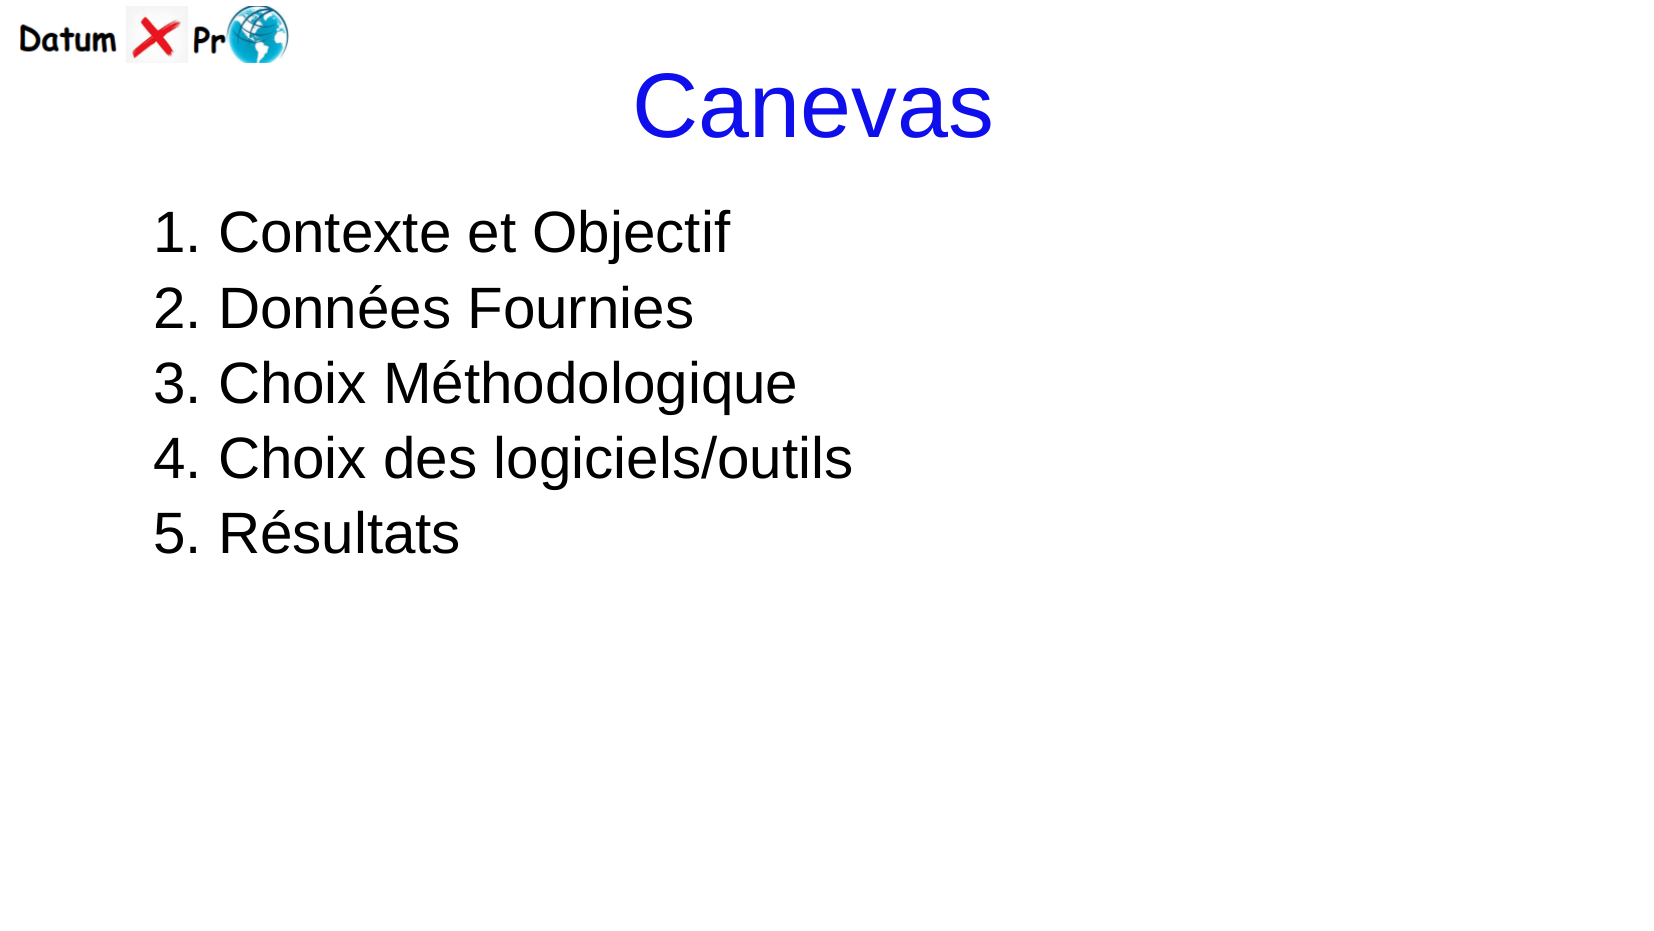

Canevas
1. Contexte et Objectif
2. Données Fournies
3. Choix Méthodologique
4. Choix des logiciels/outils
5. Résultats